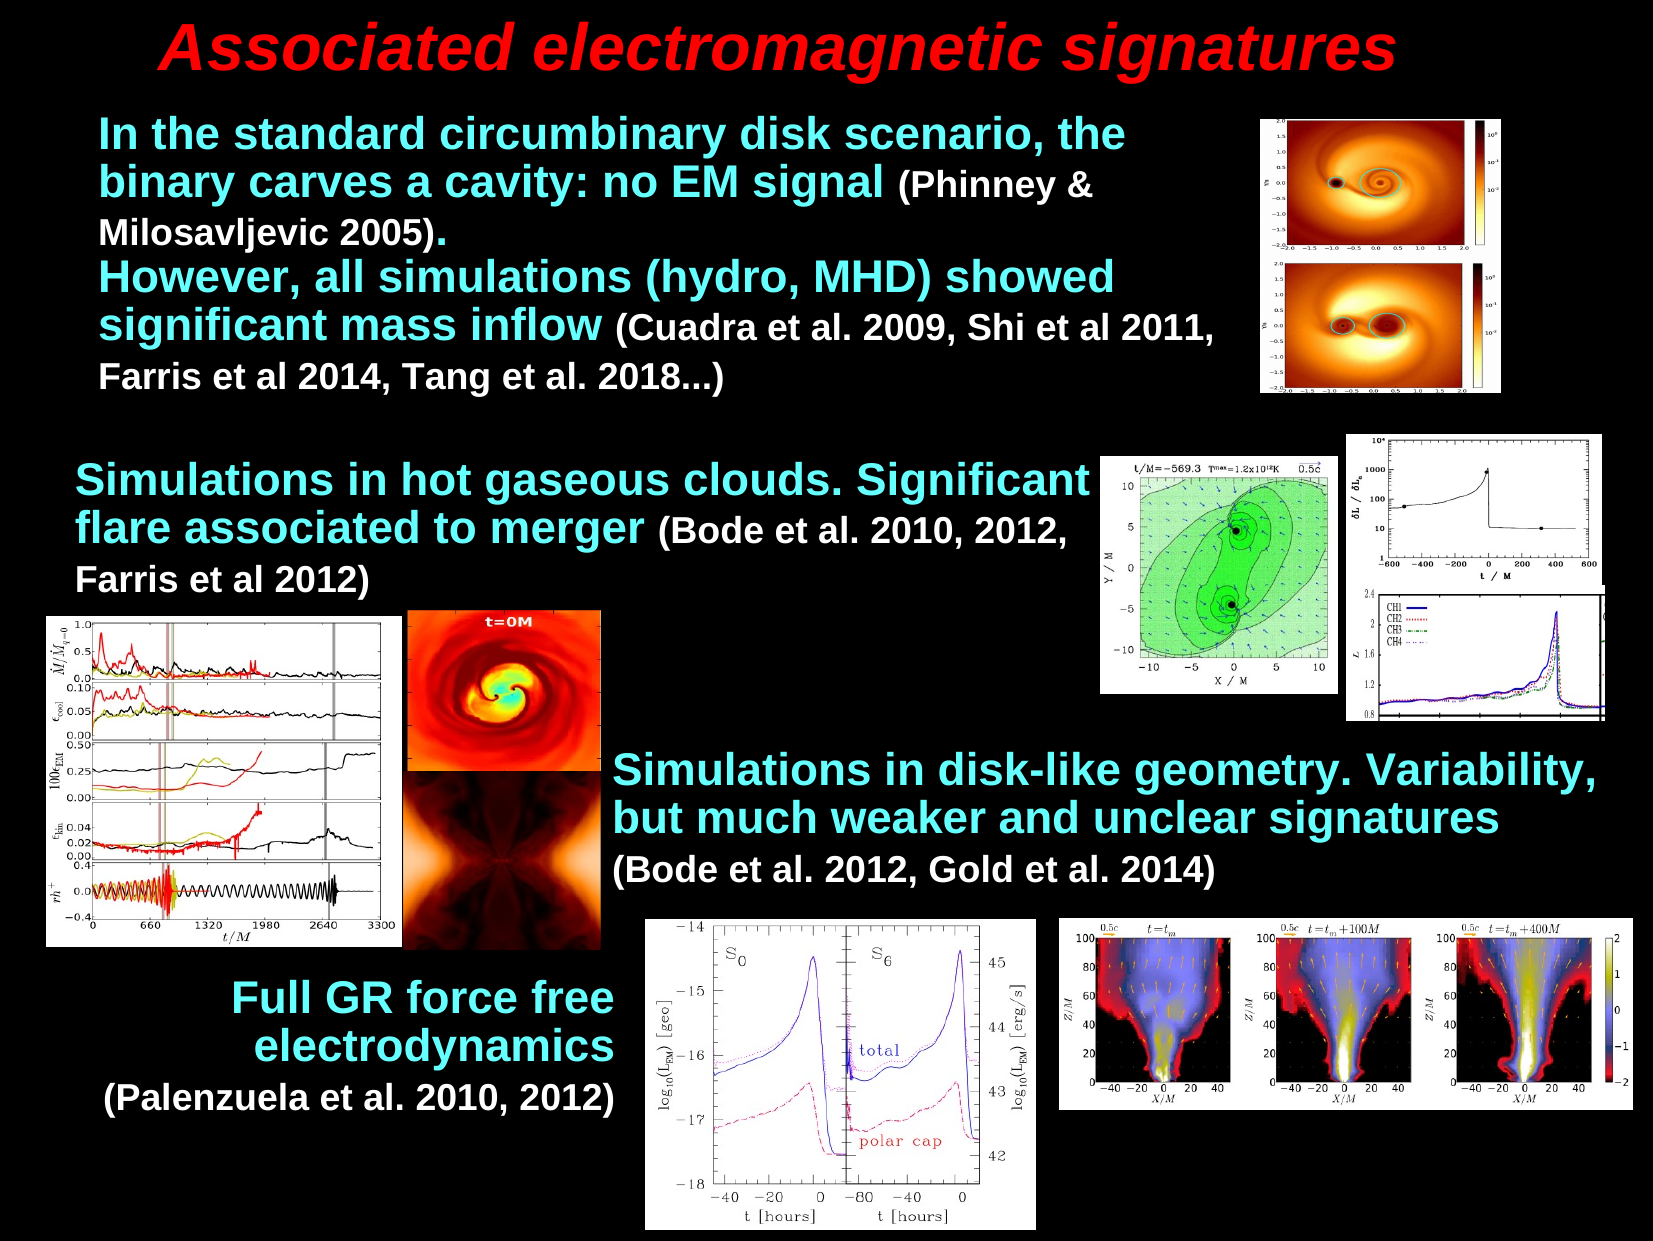

Associated electromagnetic signatures
In the standard circumbinary disk scenario, the binary carves a cavity: no EM signal (Phinney & Milosavljevic 2005).
However, all simulations (hydro, MHD) showed significant mass inflow (Cuadra et al. 2009, Shi et al 2011, Farris et al 2014, Tang et al. 2018...)
Simulations in hot gaseous clouds. Significant flare associated to merger (Bode et al. 2010, 2012, Farris et al 2012)
Simulations in disk-like geometry. Variability, but much weaker and unclear signatures (Bode et al. 2012, Gold et al. 2014)
Full GR force free electrodynamics
(Palenzuela et al. 2010, 2012)